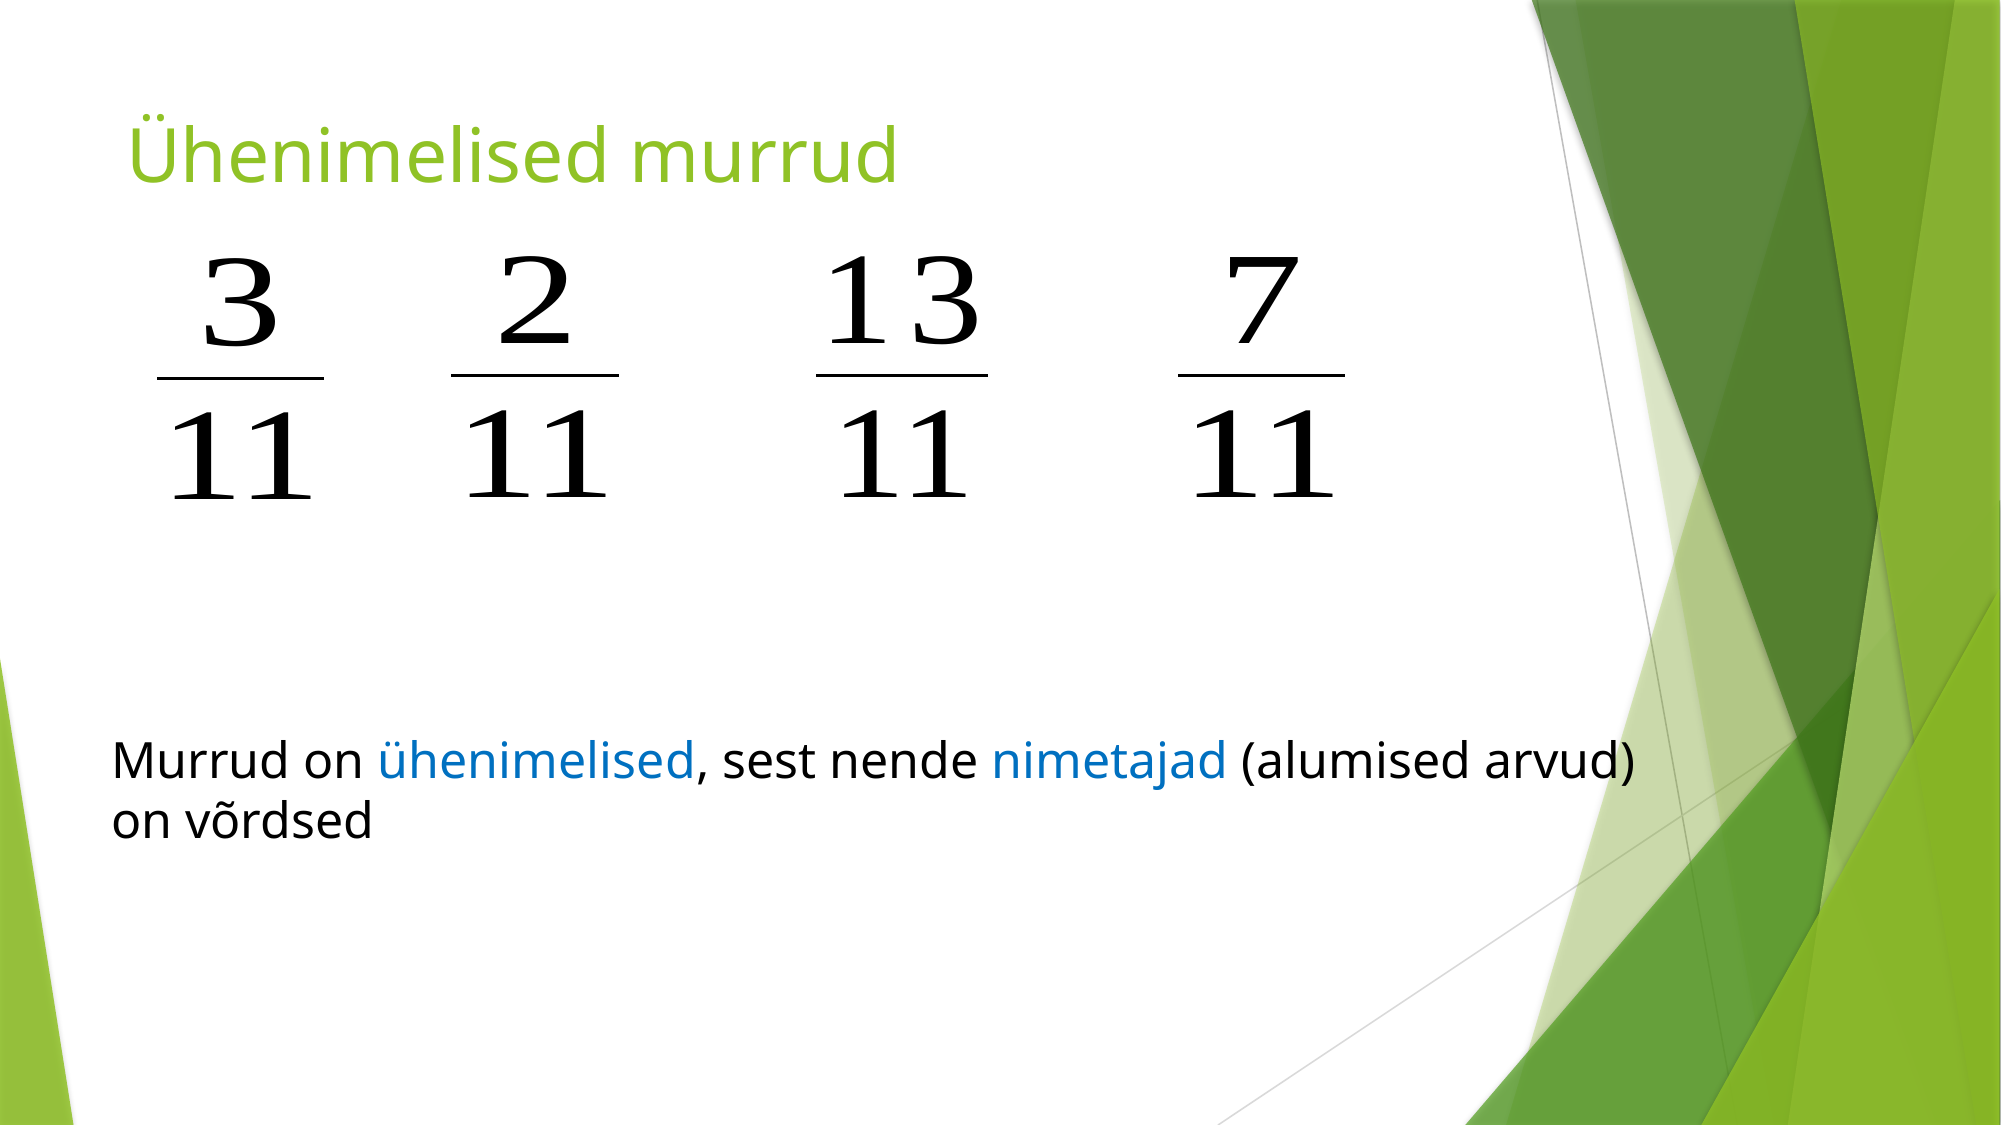

# Ühenimelised murrud
Murrud on ühenimelised, sest nende nimetajad (alumised arvud)
on võrdsed